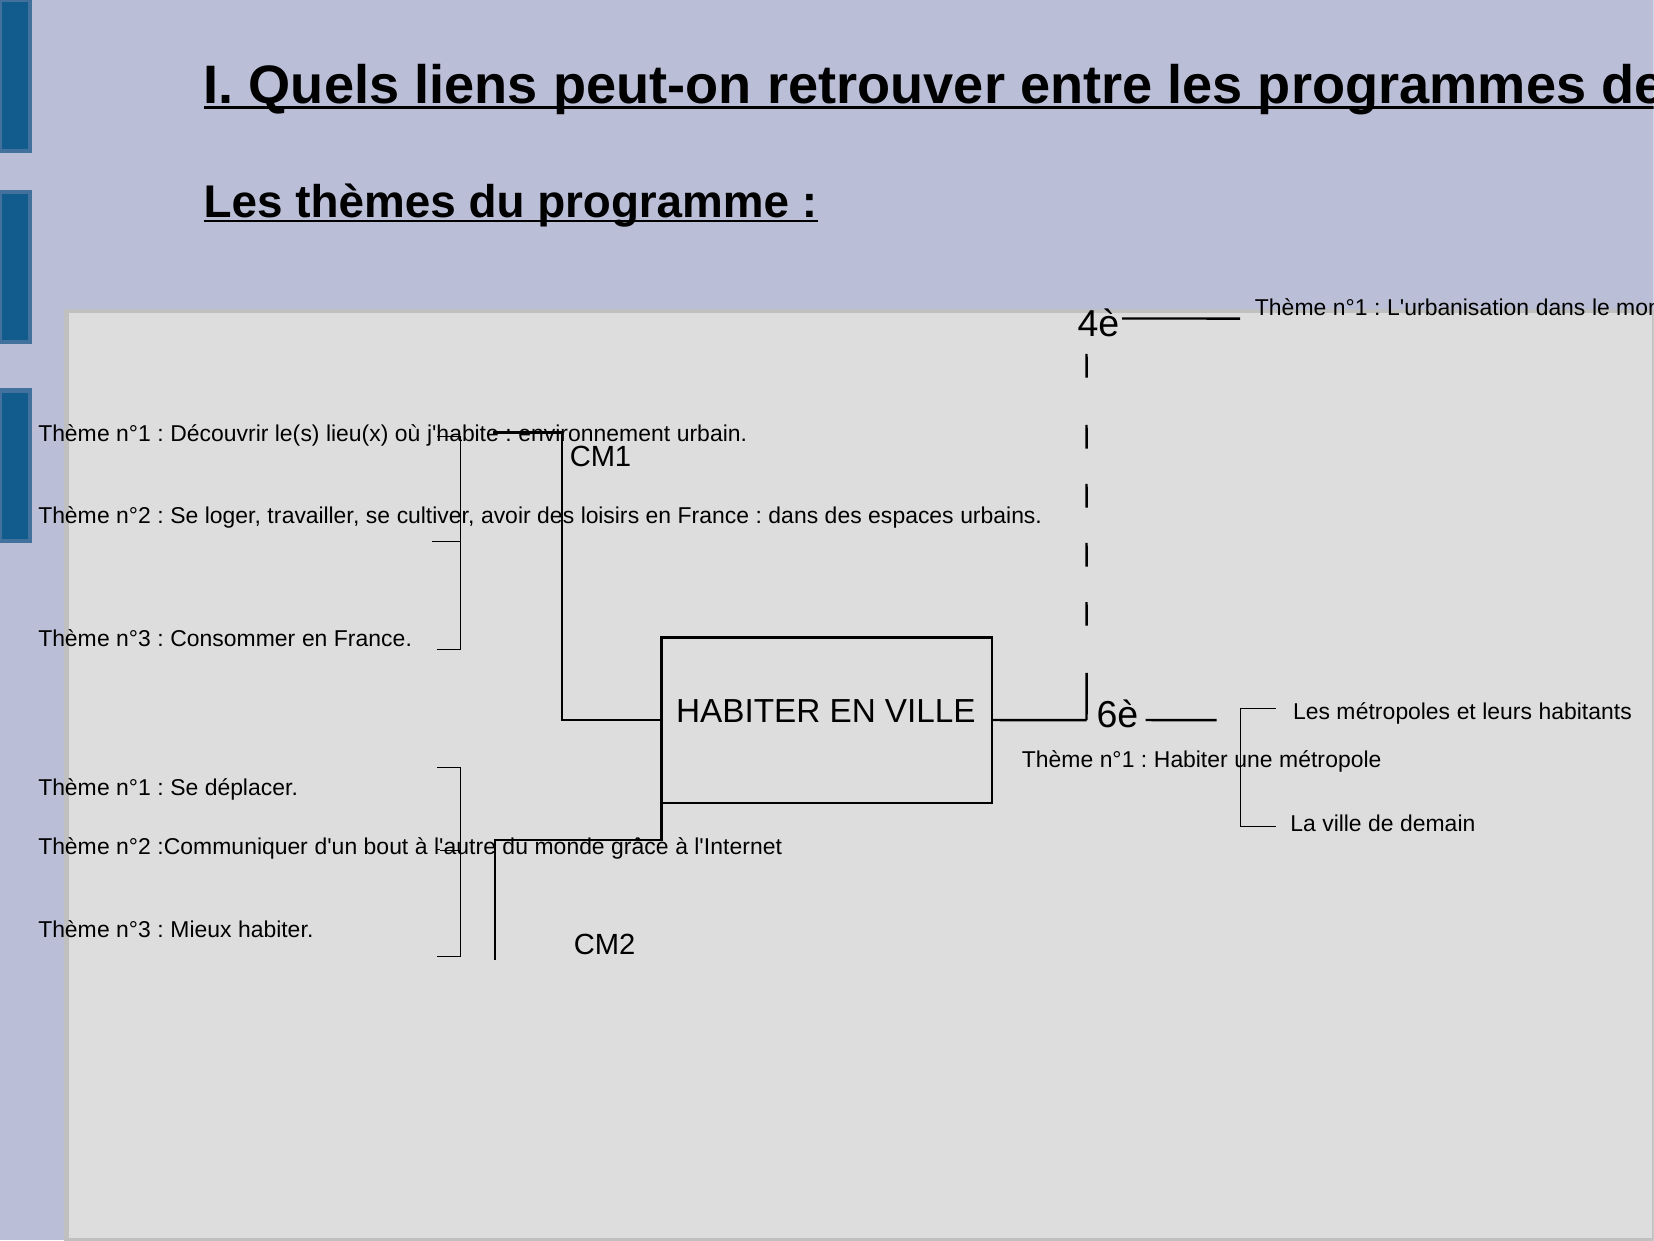

I. Quels liens peut-on retrouver entre les programmes de géographie du cycle 3 ?
Les thèmes du programme :
Thème n°1 : L'urbanisation dans le monde (espace mondialisé)
4è
Thème n°1 : Découvrir le(s) lieu(x) où j'habite : environnement urbain.
CM1
Thème n°2 : Se loger, travailler, se cultiver, avoir des loisirs en France : dans des espaces urbains.
Thème n°3 : Consommer en France.
HABITER EN VILLE
6è
Les métropoles et leurs habitants
Thème n°1 : Habiter une métropole
Thème n°1 : Se déplacer.
La ville de demain
Thème n°2 :Communiquer d'un bout à l'autre du monde grâce à l'Internet
Thème n°3 : Mieux habiter.
CM2